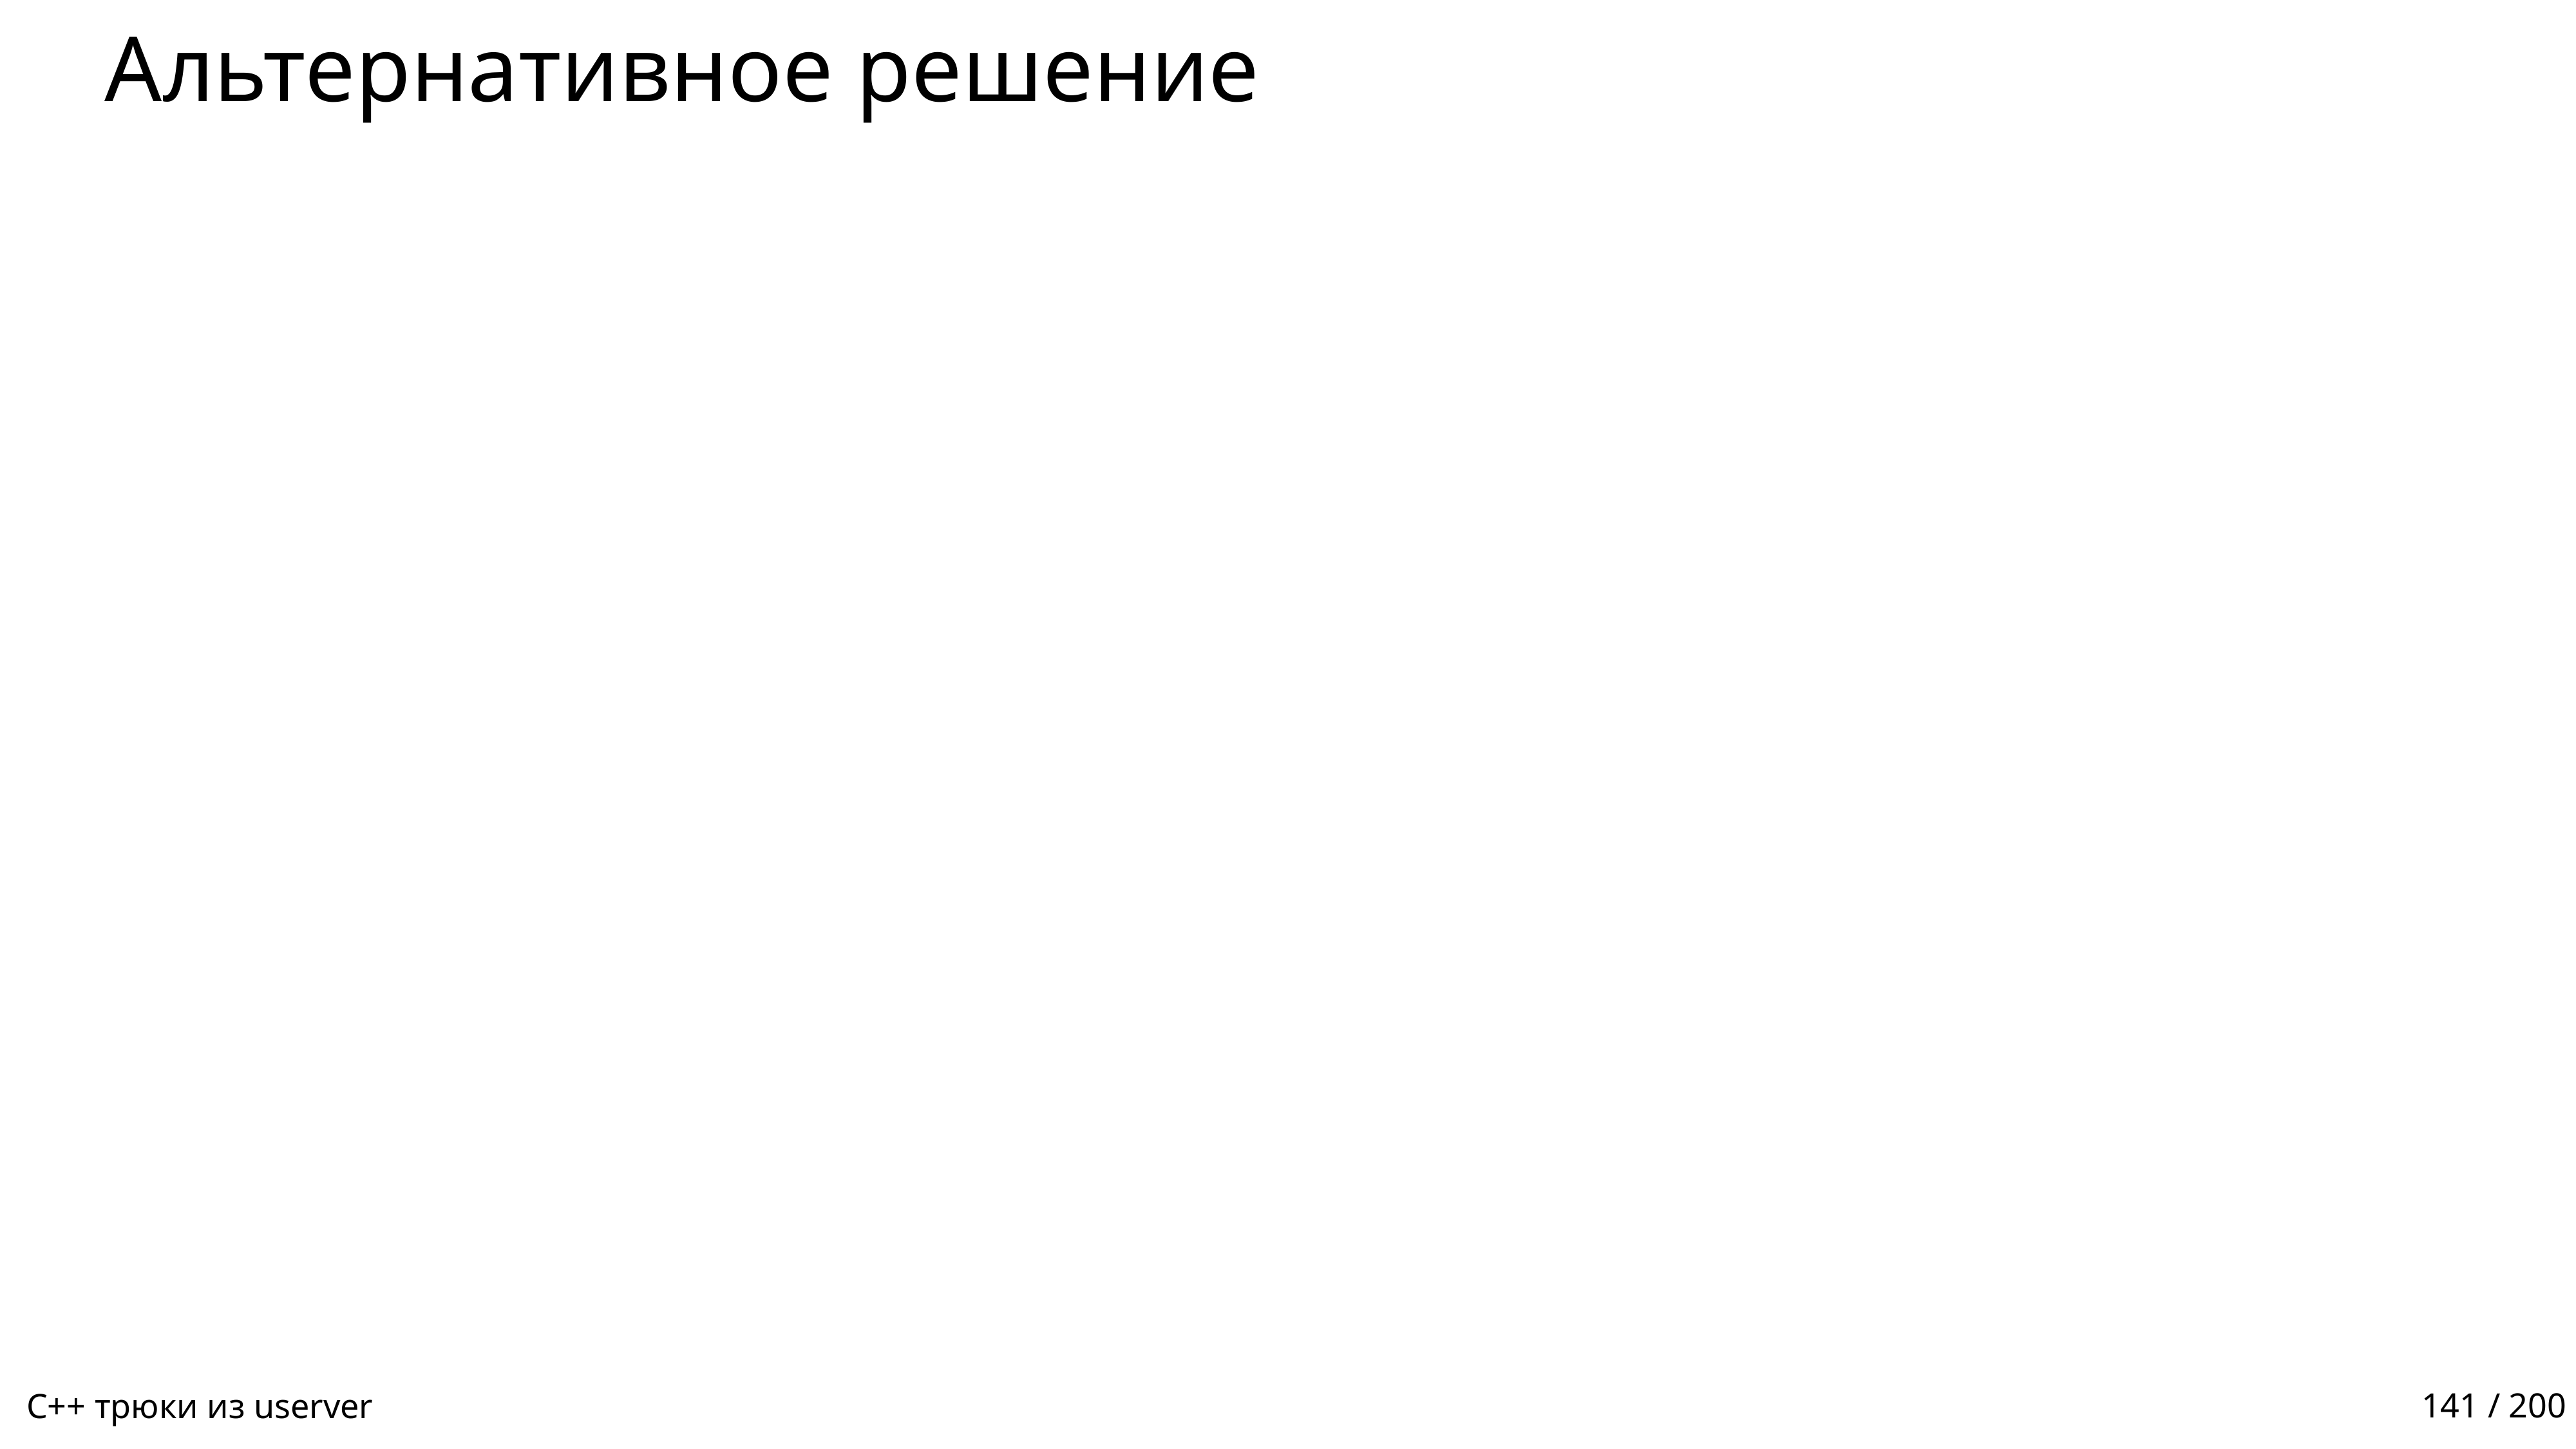

Альтернативное решение
#
C++ трюки из userver